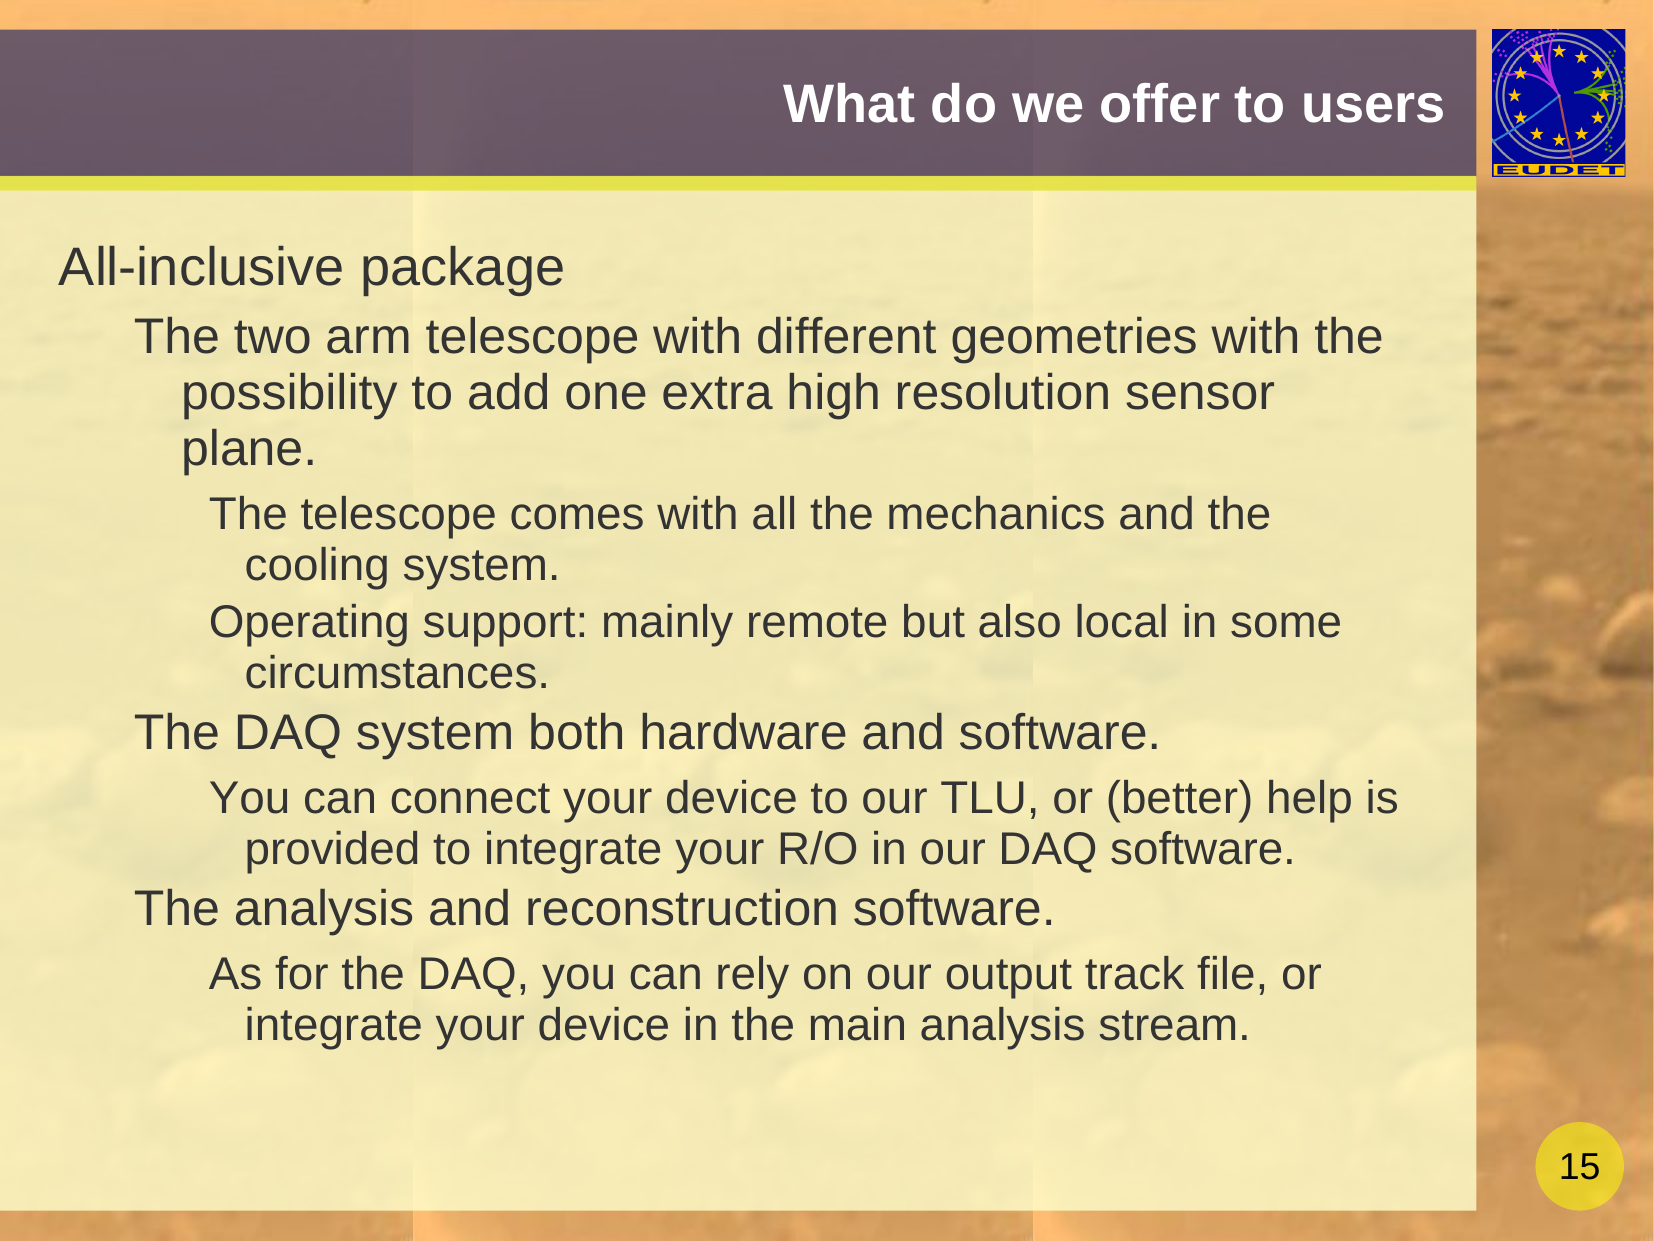

# What do we offer to users
All-inclusive package
The two arm telescope with different geometries with the possibility to add one extra high resolution sensor plane.
The telescope comes with all the mechanics and the cooling system.
Operating support: mainly remote but also local in some circumstances.
The DAQ system both hardware and software.
You can connect your device to our TLU, or (better) help is provided to integrate your R/O in our DAQ software.
The analysis and reconstruction software.
As for the DAQ, you can rely on our output track file, or integrate your device in the main analysis stream.